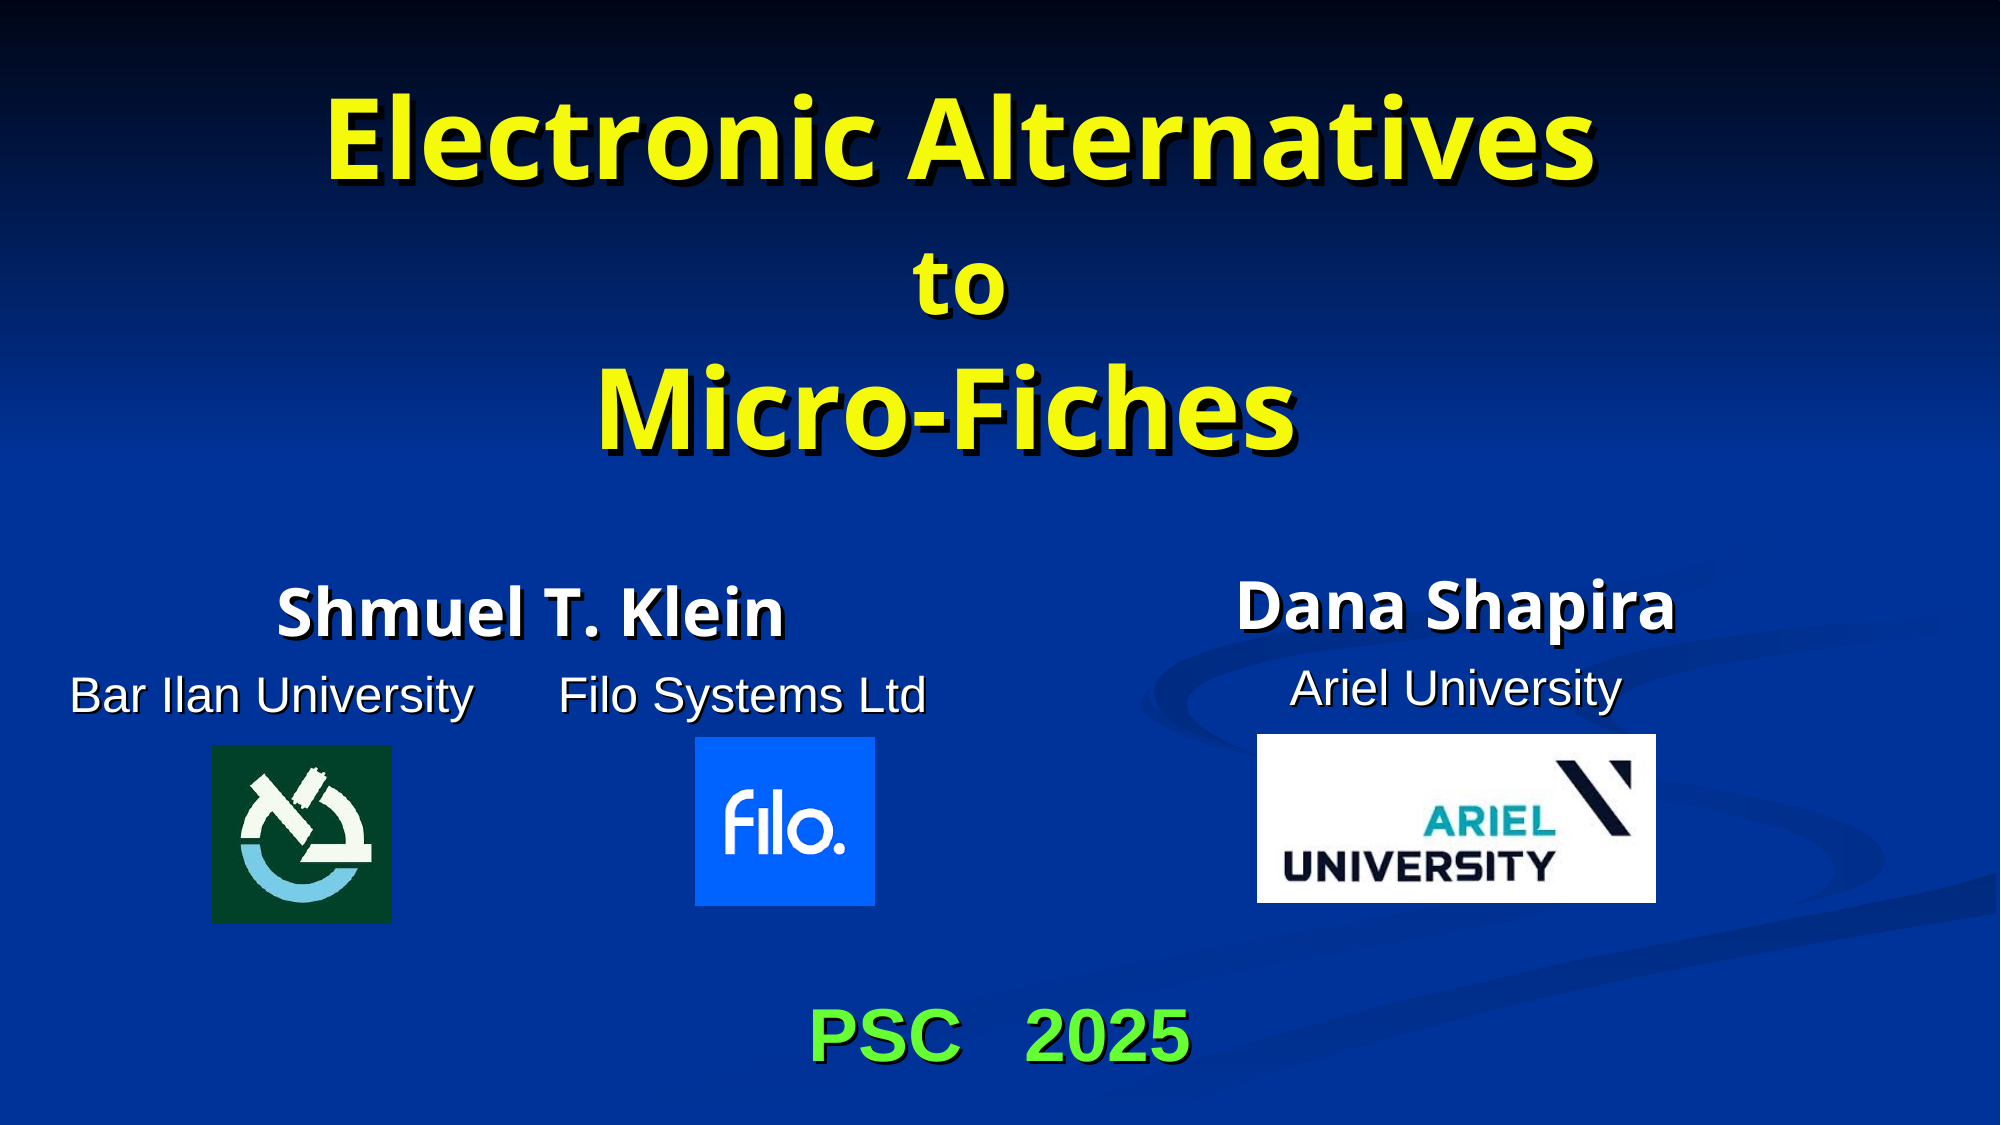

# Electronic Alternatives to Micro-Fiches
Dana Shapira
Ariel University
Shmuel T. Klein
Bar Ilan University Filo Systems Ltd
PSC 2025